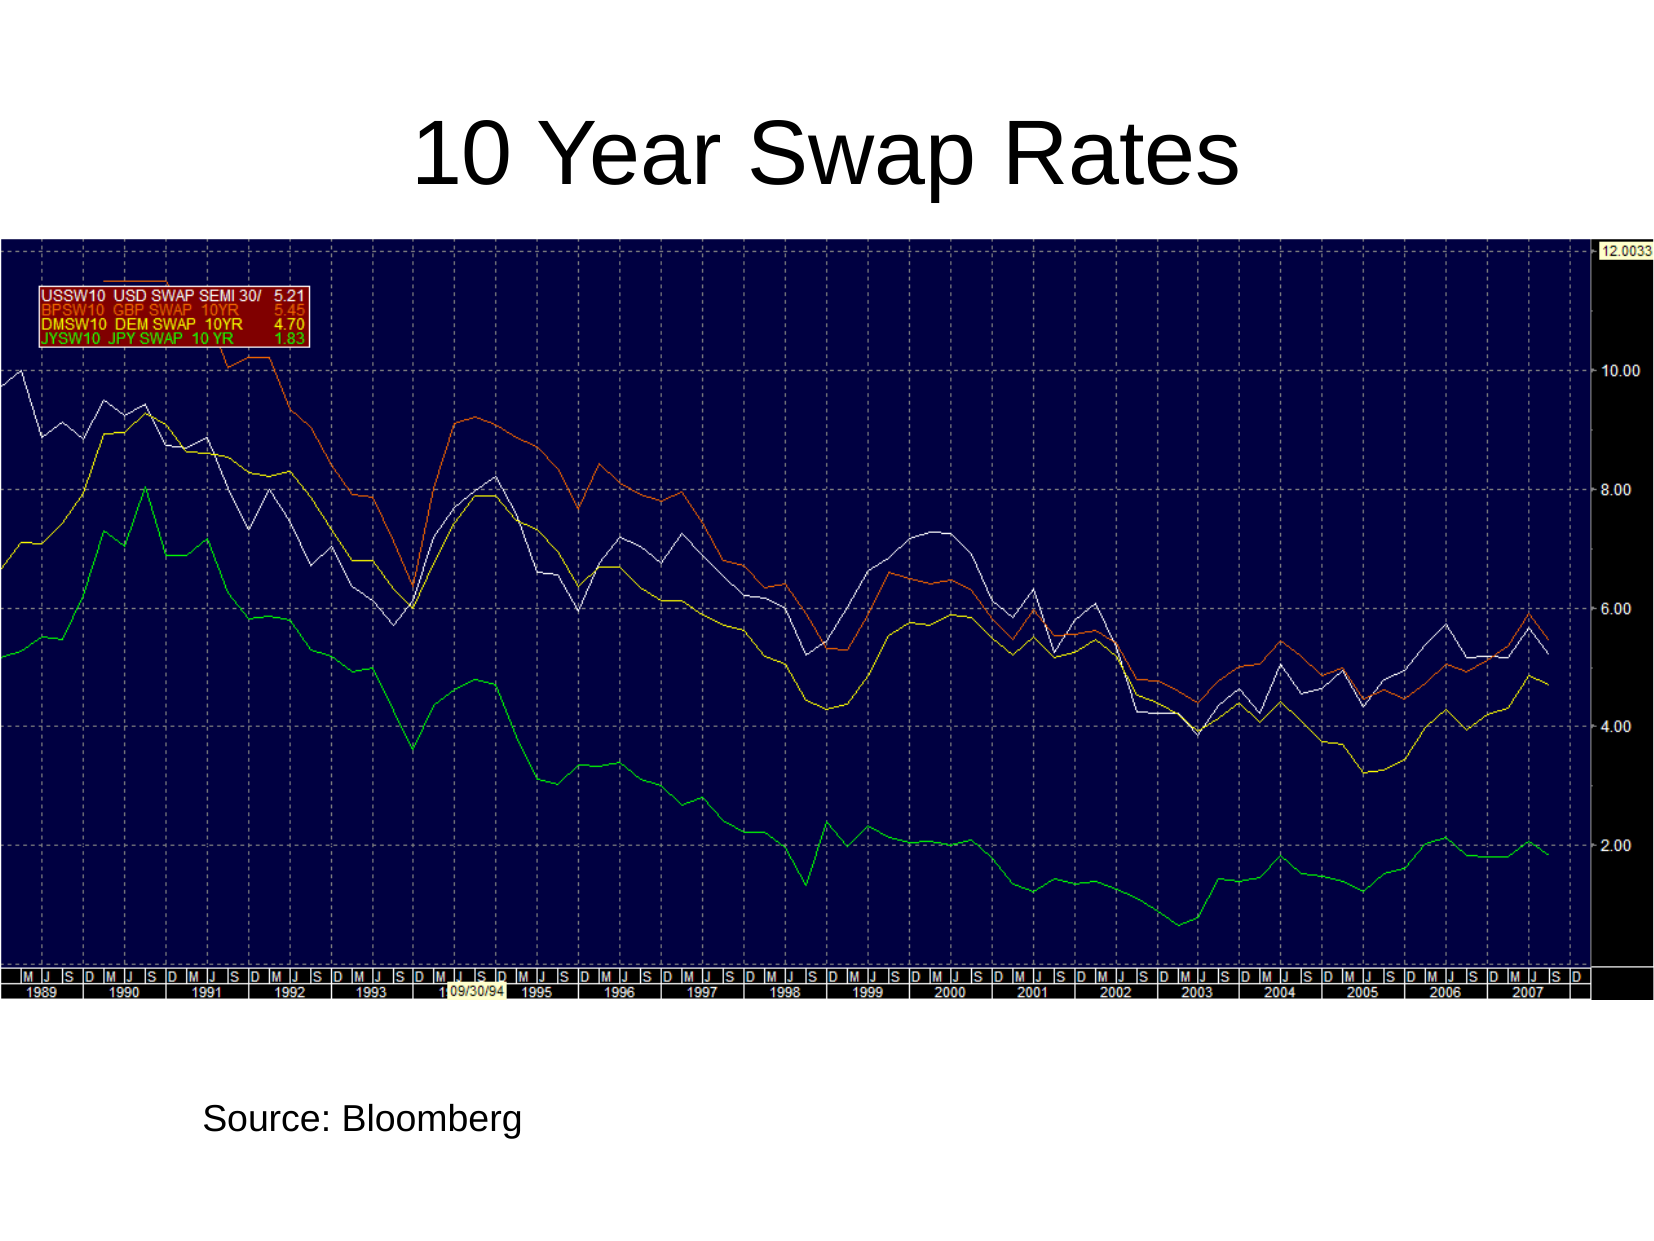

# 10 Year Swap Rates
Source: Bloomberg